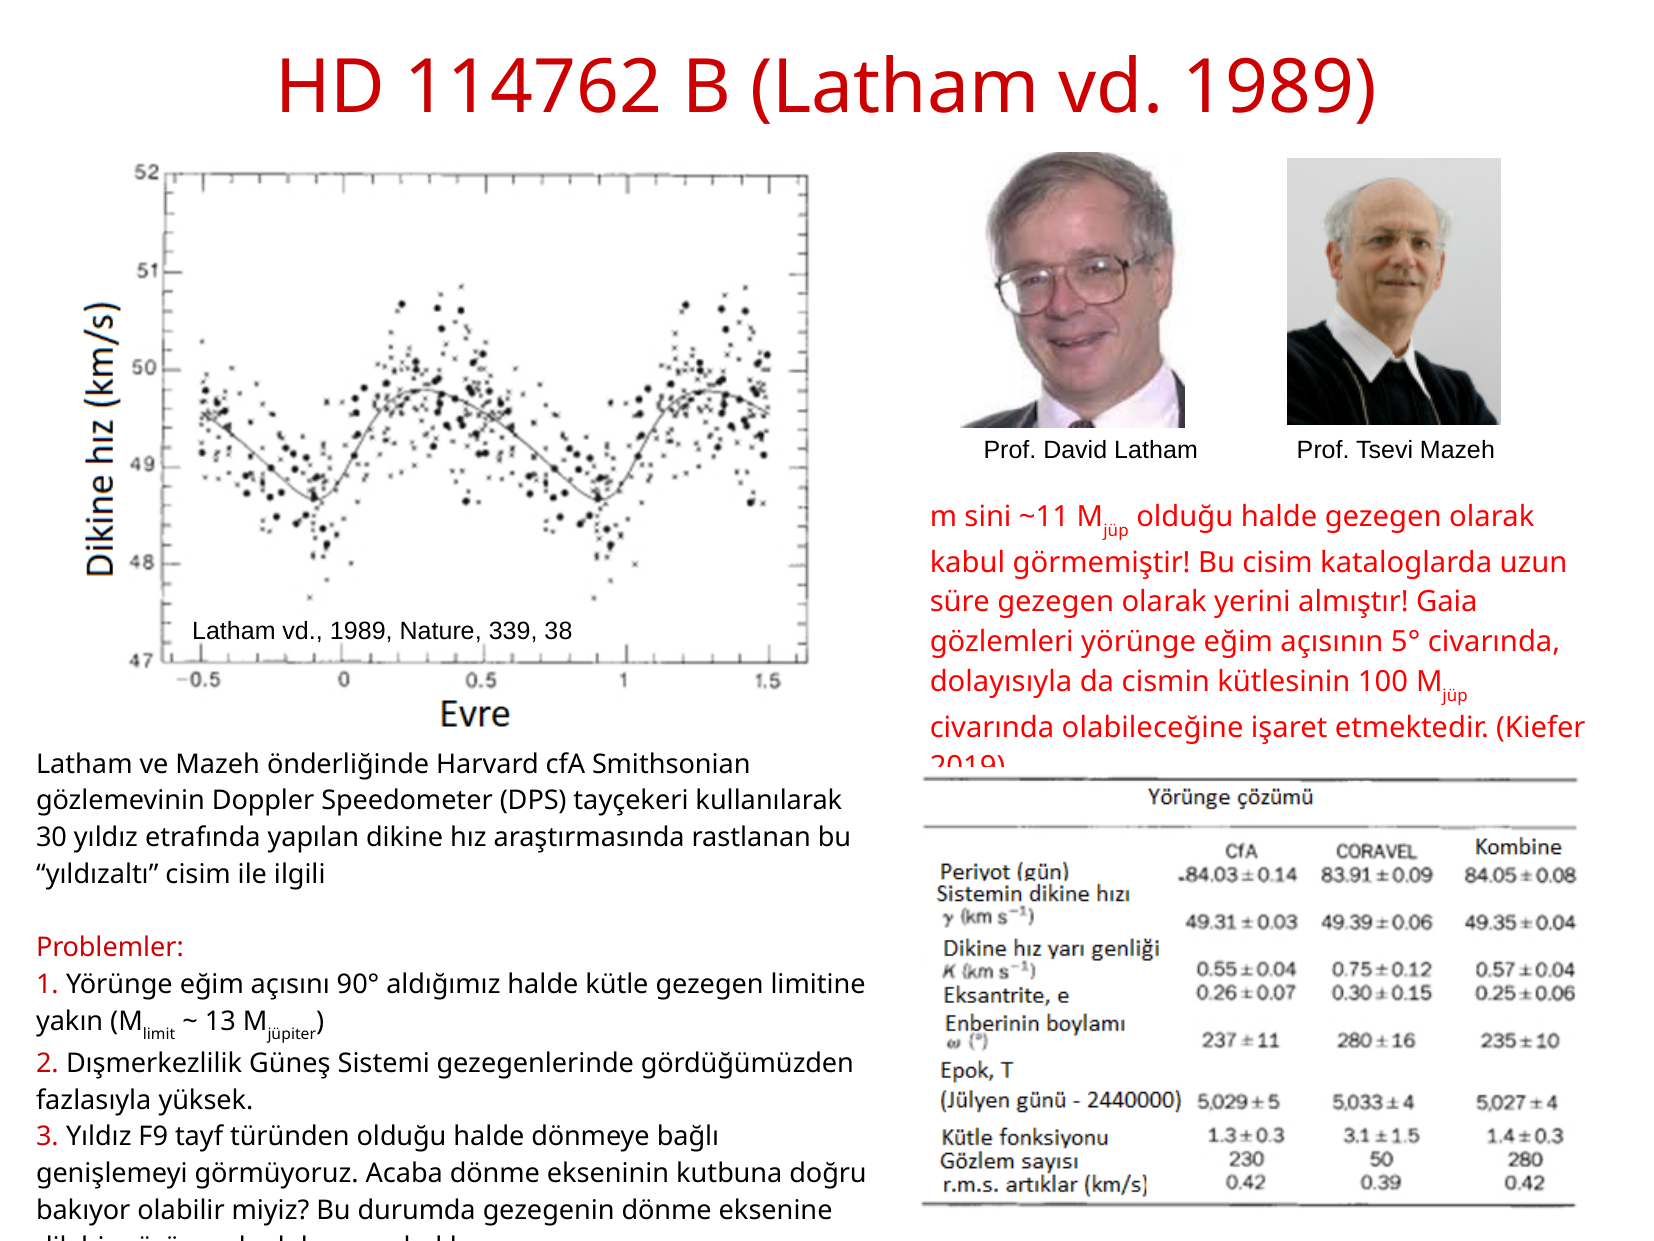

# HD 114762 B (Latham vd. 1989)
Prof. Tsevi Mazeh
Prof. David Latham
m sini ~11 Mjüp olduğu halde gezegen olarak kabul görmemiştir! Bu cisim kataloglarda uzun süre gezegen olarak yerini almıştır! Gaia gözlemleri yörünge eğim açısının 5° civarında, dolayısıyla da cismin kütlesinin 100 Mjüp civarında olabileceğine işaret etmektedir. (Kiefer 2019).
Latham vd., 1989, Nature, 339, 38
Latham ve Mazeh önderliğinde Harvard cfA Smithsonian gözlemevinin Doppler Speedometer (DPS) tayçekeri kullanılarak 30 yıldız etrafında yapılan dikine hız araştırmasında rastlanan bu “yıldızaltı” cisim ile ilgili
Problemler:
1. Yörünge eğim açısını 90° aldığımız halde kütle gezegen limitine yakın (Mlimit ~ 13 Mjüpiter)
2. Dışmerkezlilik Güneş Sistemi gezegenlerinde gördüğümüzden fazlasıyla yüksek.
3. Yıldız F9 tayf türünden olduğu halde dönmeye bağlı genişlemeyi görmüyoruz. Acaba dönme ekseninin kutbuna doğru bakıyor olabilir miyiz? Bu durumda gezegenin dönme eksenine dik bir yörüngede dolaşması beklenmez.